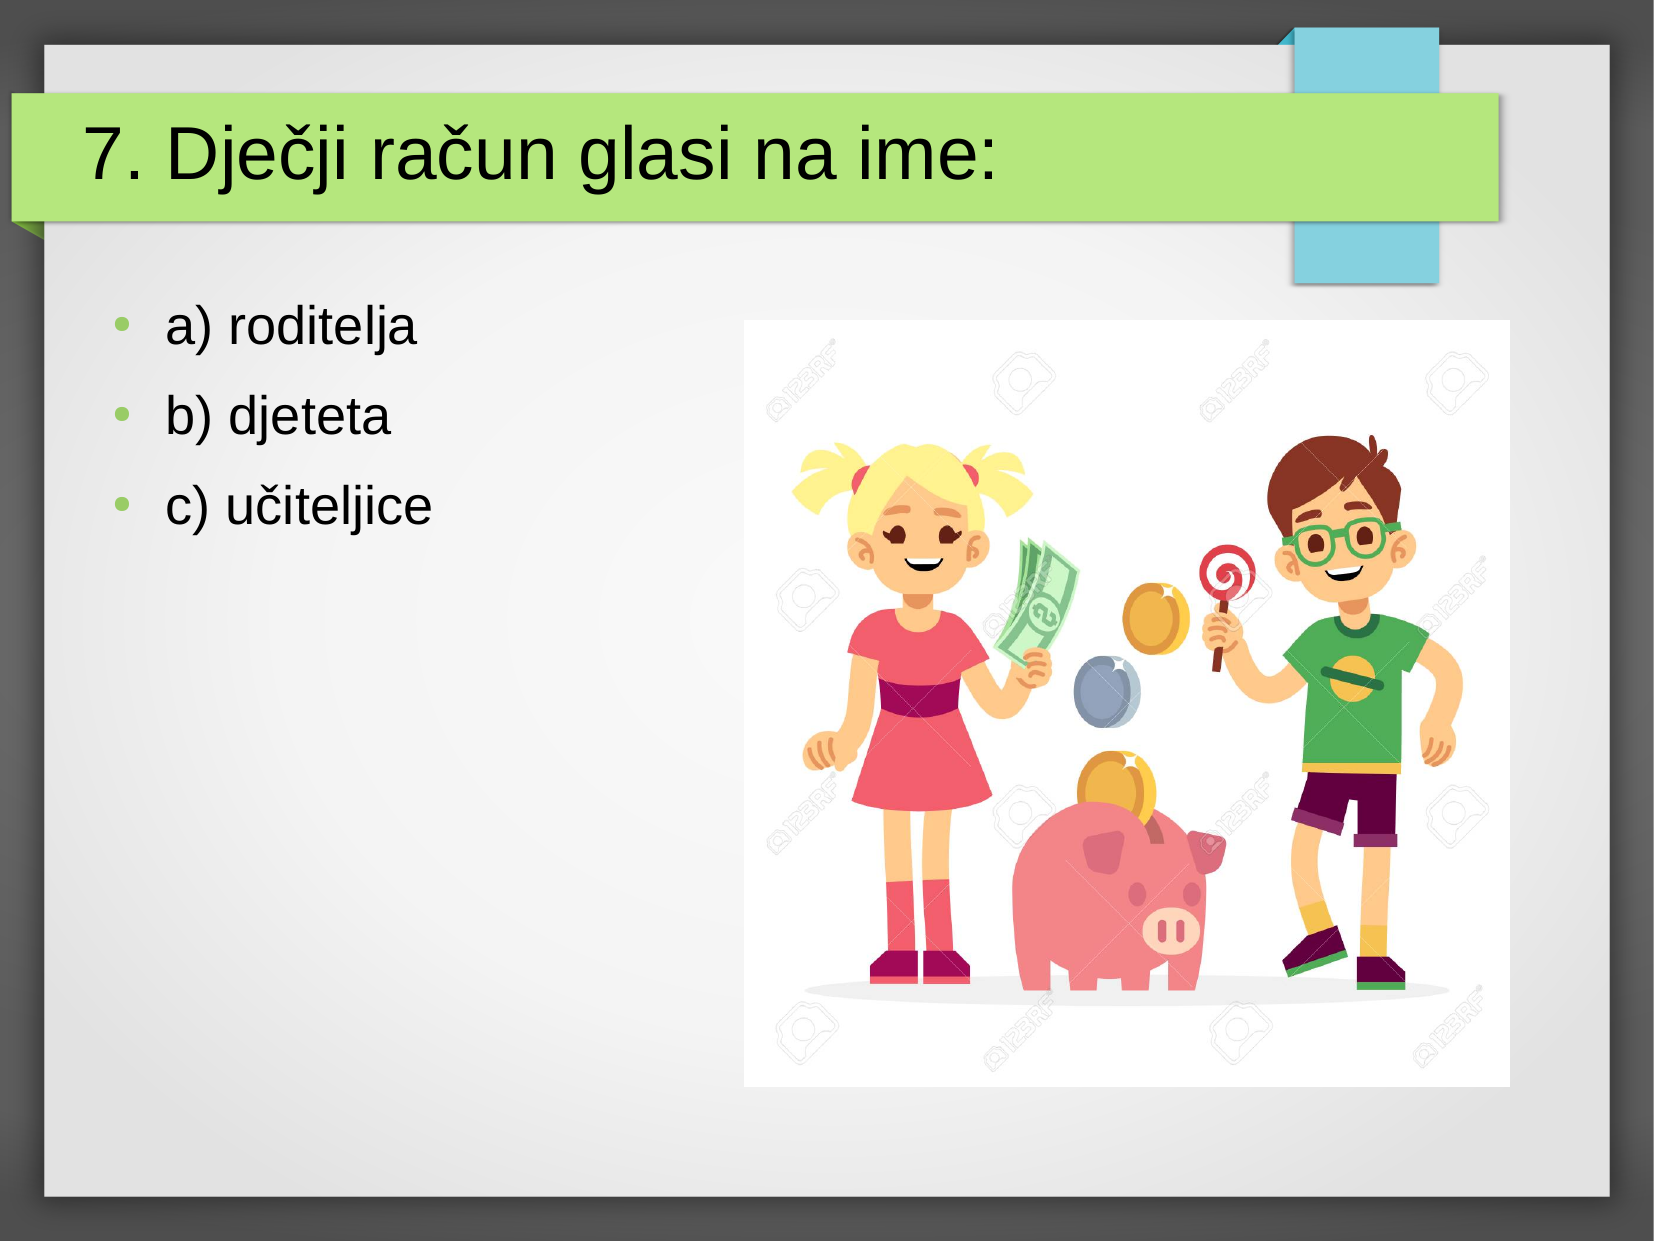

# 7. Dječji račun glasi na ime:
a) roditelja
b) djeteta
c) učiteljice